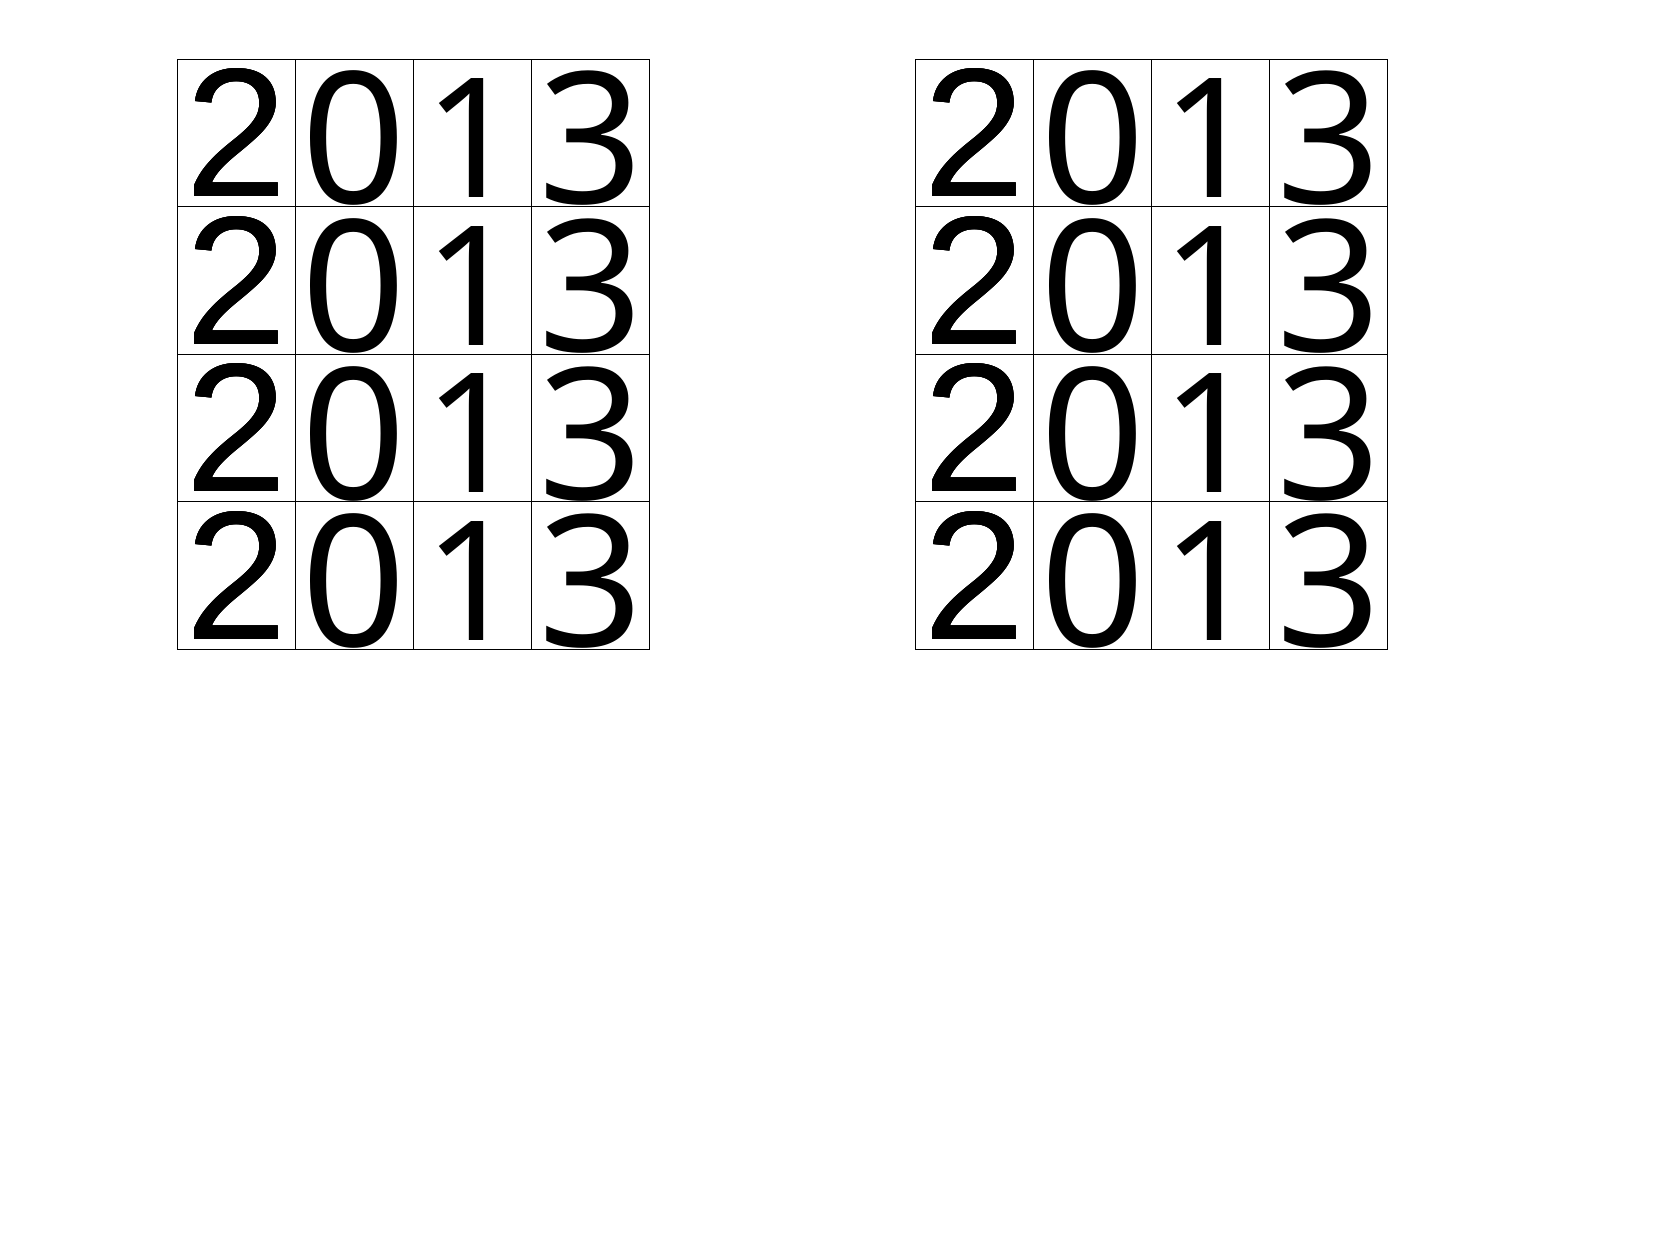

2
2
2
0
1
3
2
2
2
0
1
3
2
2
2
0
1
3
2
2
2
0
1
3
2
2
2
0
1
3
2
2
2
0
1
3
2
2
2
0
1
3
2
2
2
0
1
3